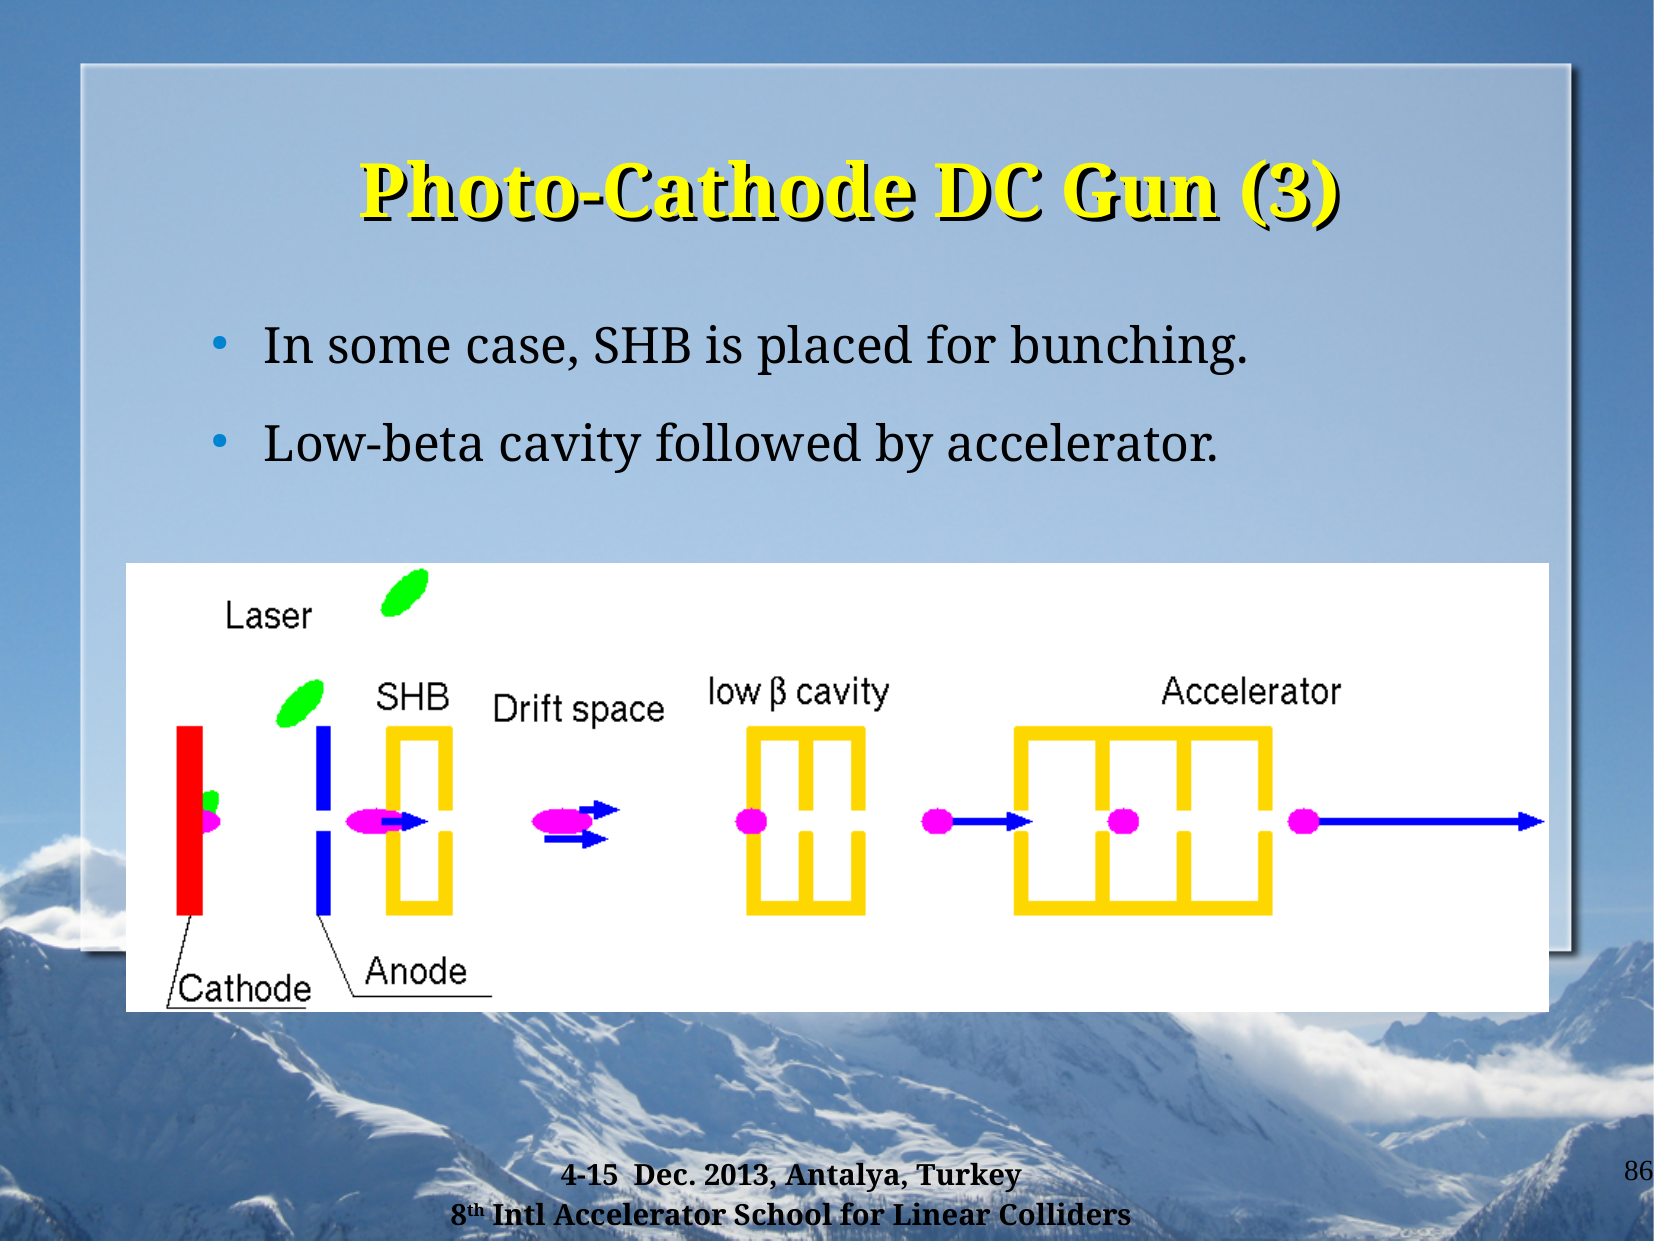

# Photo-Cathode DC Gun (3)
In some case, SHB is placed for bunching.
Low-beta cavity followed by accelerator.
86